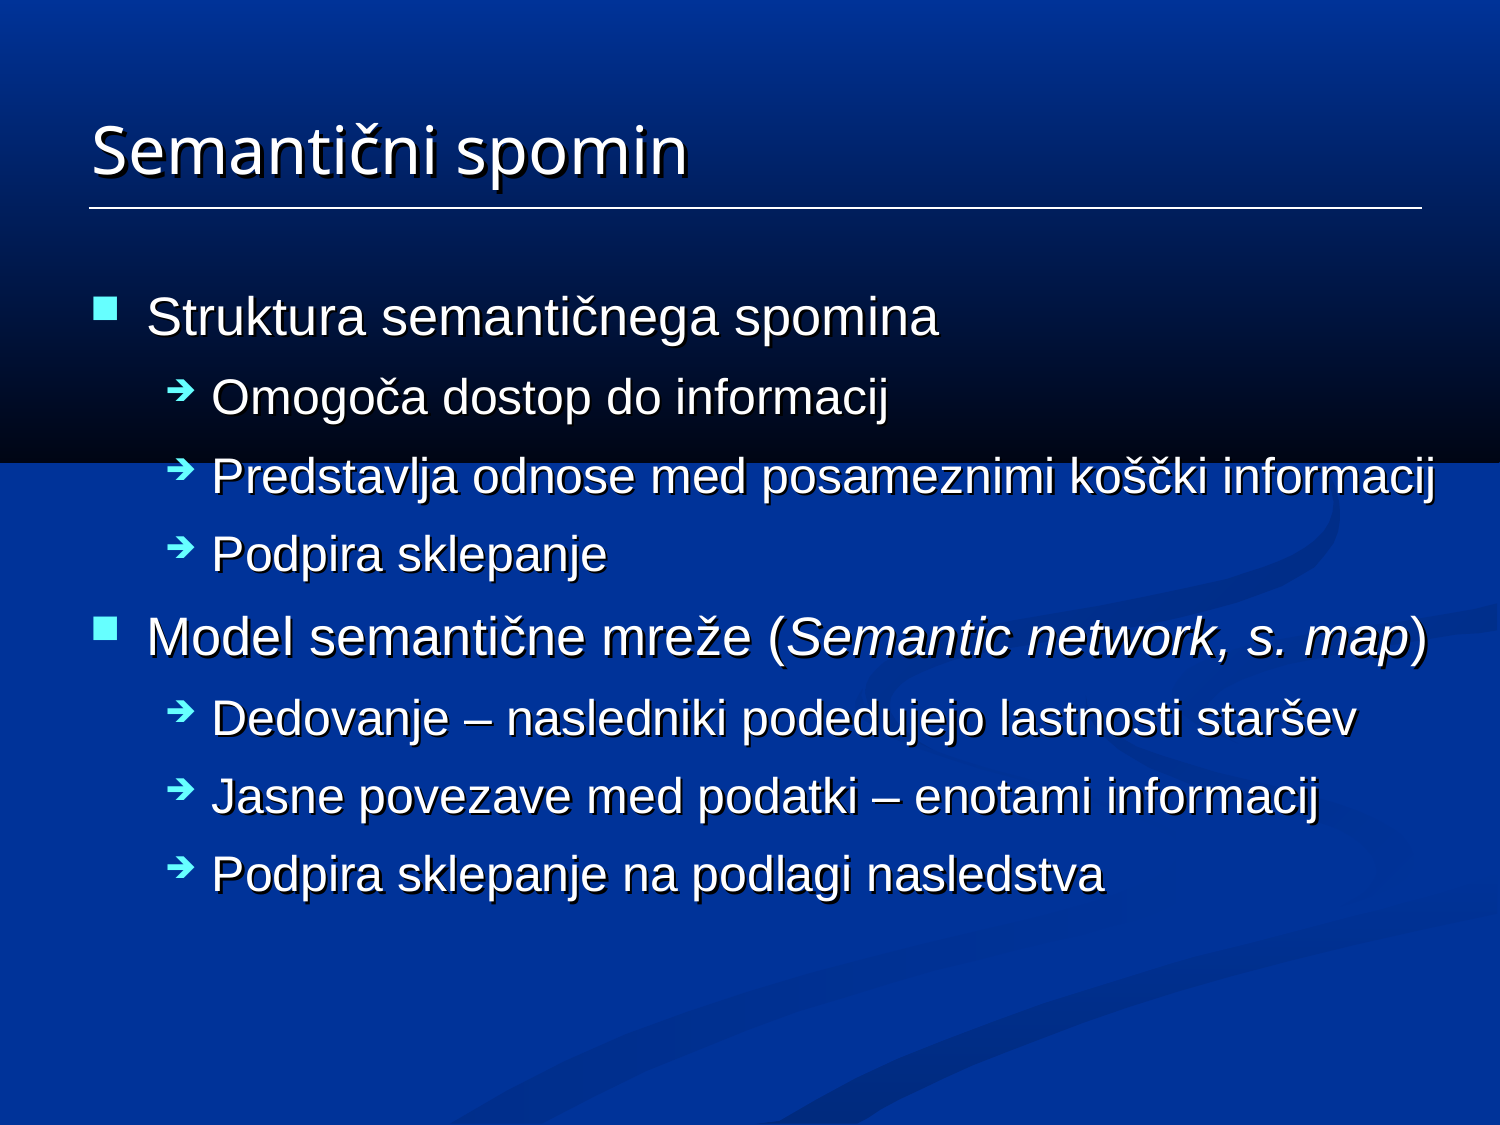

Semantični spomin
# Struktura semantičnega spomina
Omogoča dostop do informacij
Predstavlja odnose med posameznimi koščki informacij
Podpira sklepanje
Model semantične mreže (Semantic network, s. map)
Dedovanje – nasledniki podedujejo lastnosti staršev
Jasne povezave med podatki – enotami informacij
Podpira sklepanje na podlagi nasledstva